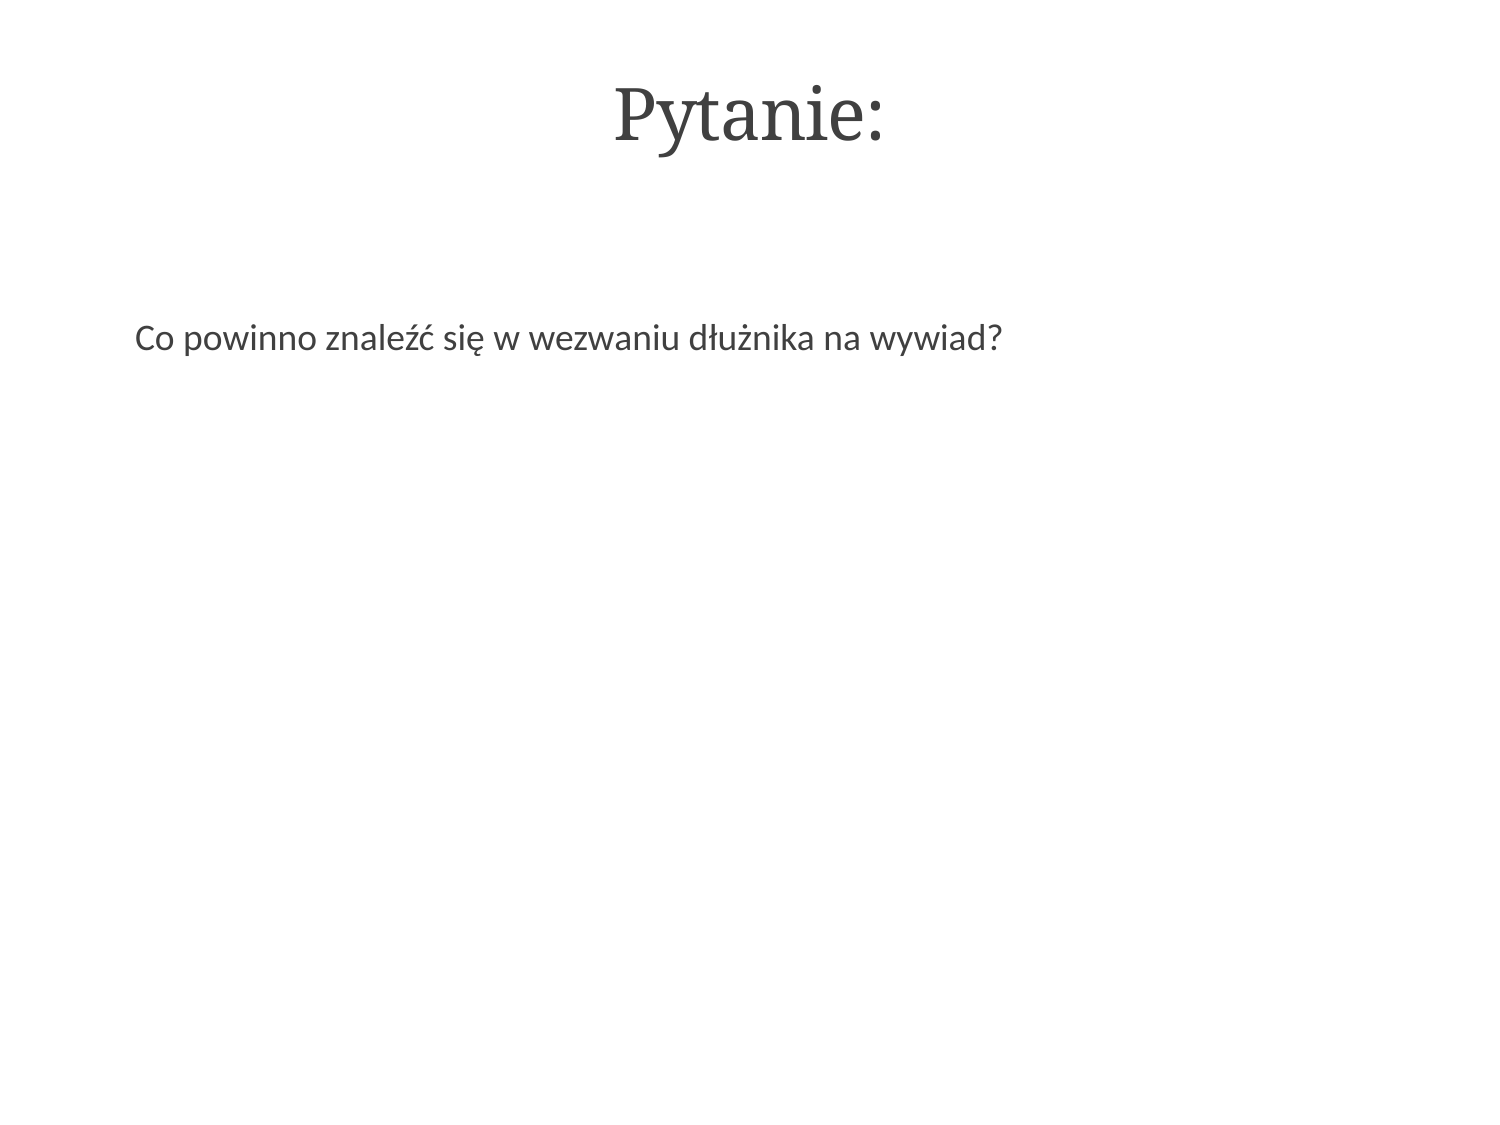

# Pytanie:
Co powinno znaleźć się w wezwaniu dłużnika na wywiad?